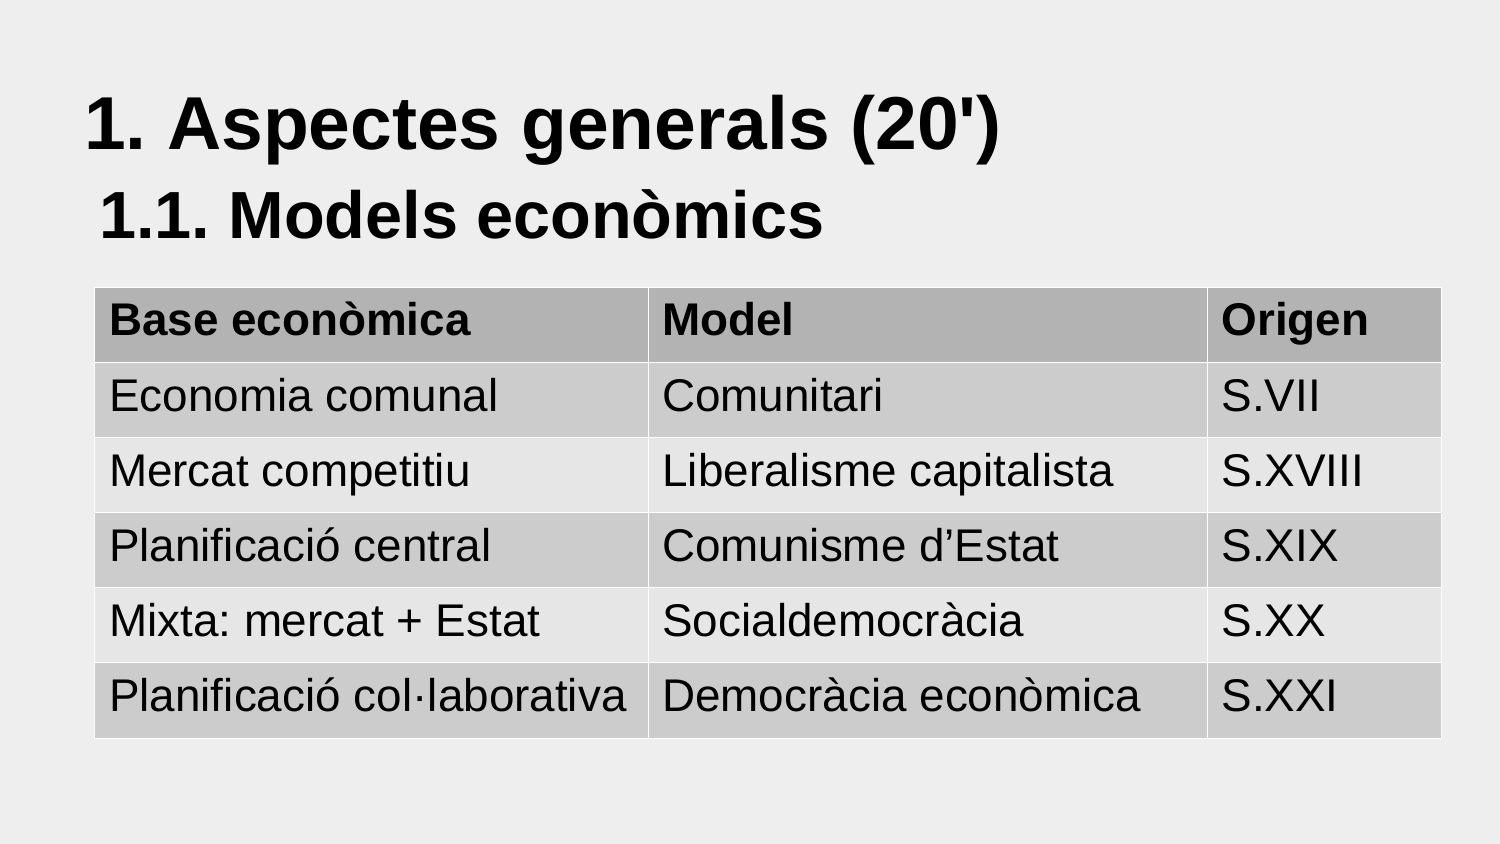

Aspectes generals (20')
1.1. Models econòmics
| Base econòmica | Model | Origen |
| --- | --- | --- |
| Economia comunal | Comunitari | S.VII |
| Mercat competitiu | Liberalisme capitalista | S.XVIII |
| Planificació central | Comunisme d’Estat | S.XIX |
| Mixta: mercat + Estat | Socialdemocràcia | S.XX |
| Planificació col·laborativa | Democràcia econòmica | S.XXI |